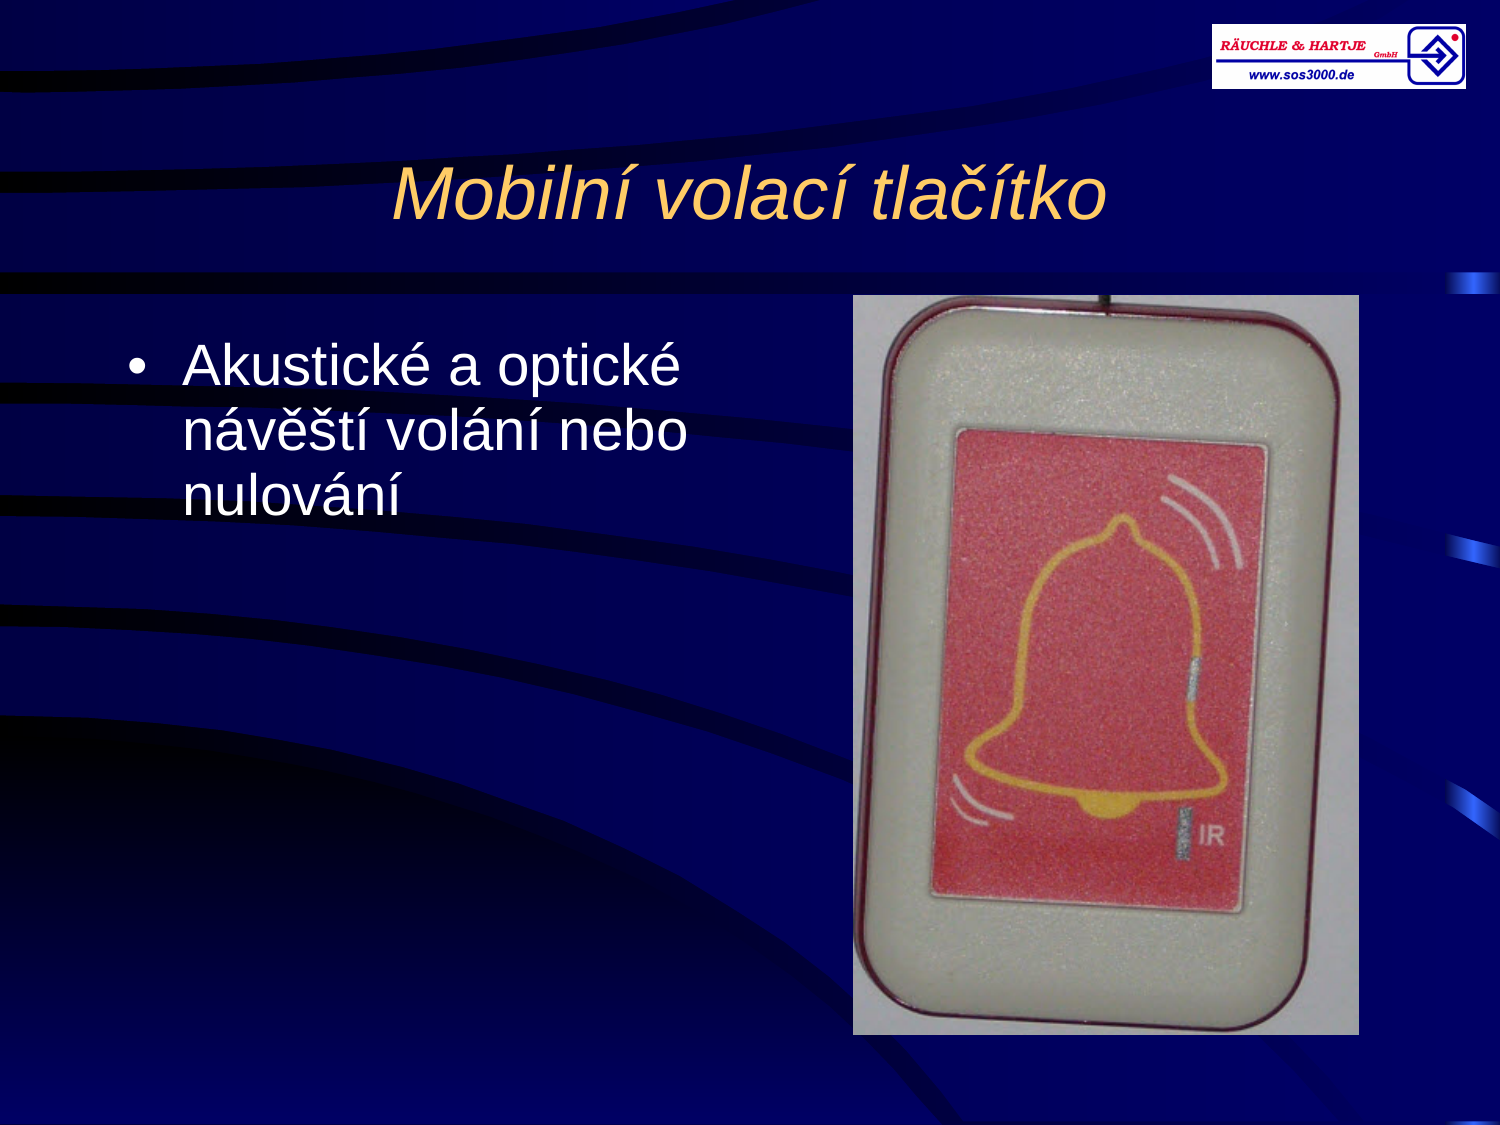

# Mobilní volací tlačítko
Akustické a optické návěští volání nebo nulování